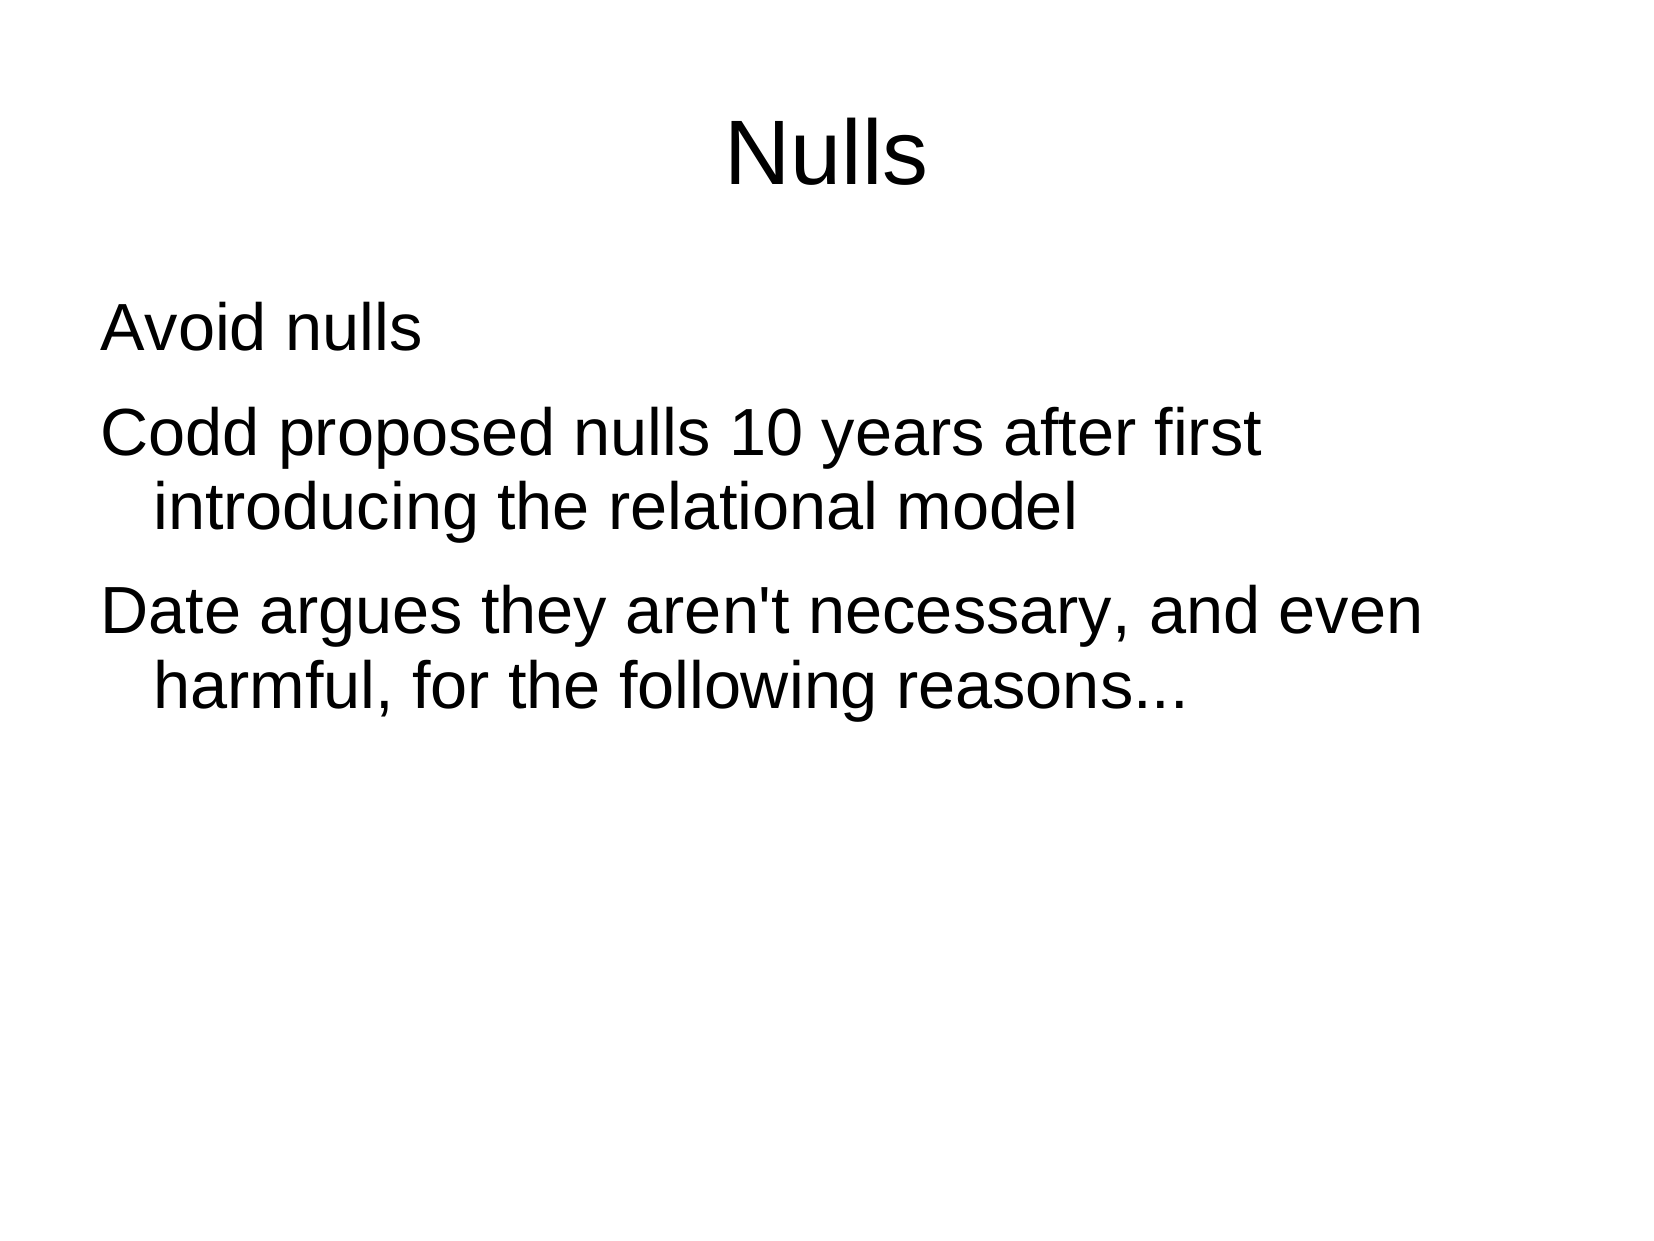

# Nulls
Avoid nulls
Codd proposed nulls 10 years after first introducing the relational model
Date argues they aren't necessary, and even harmful, for the following reasons...